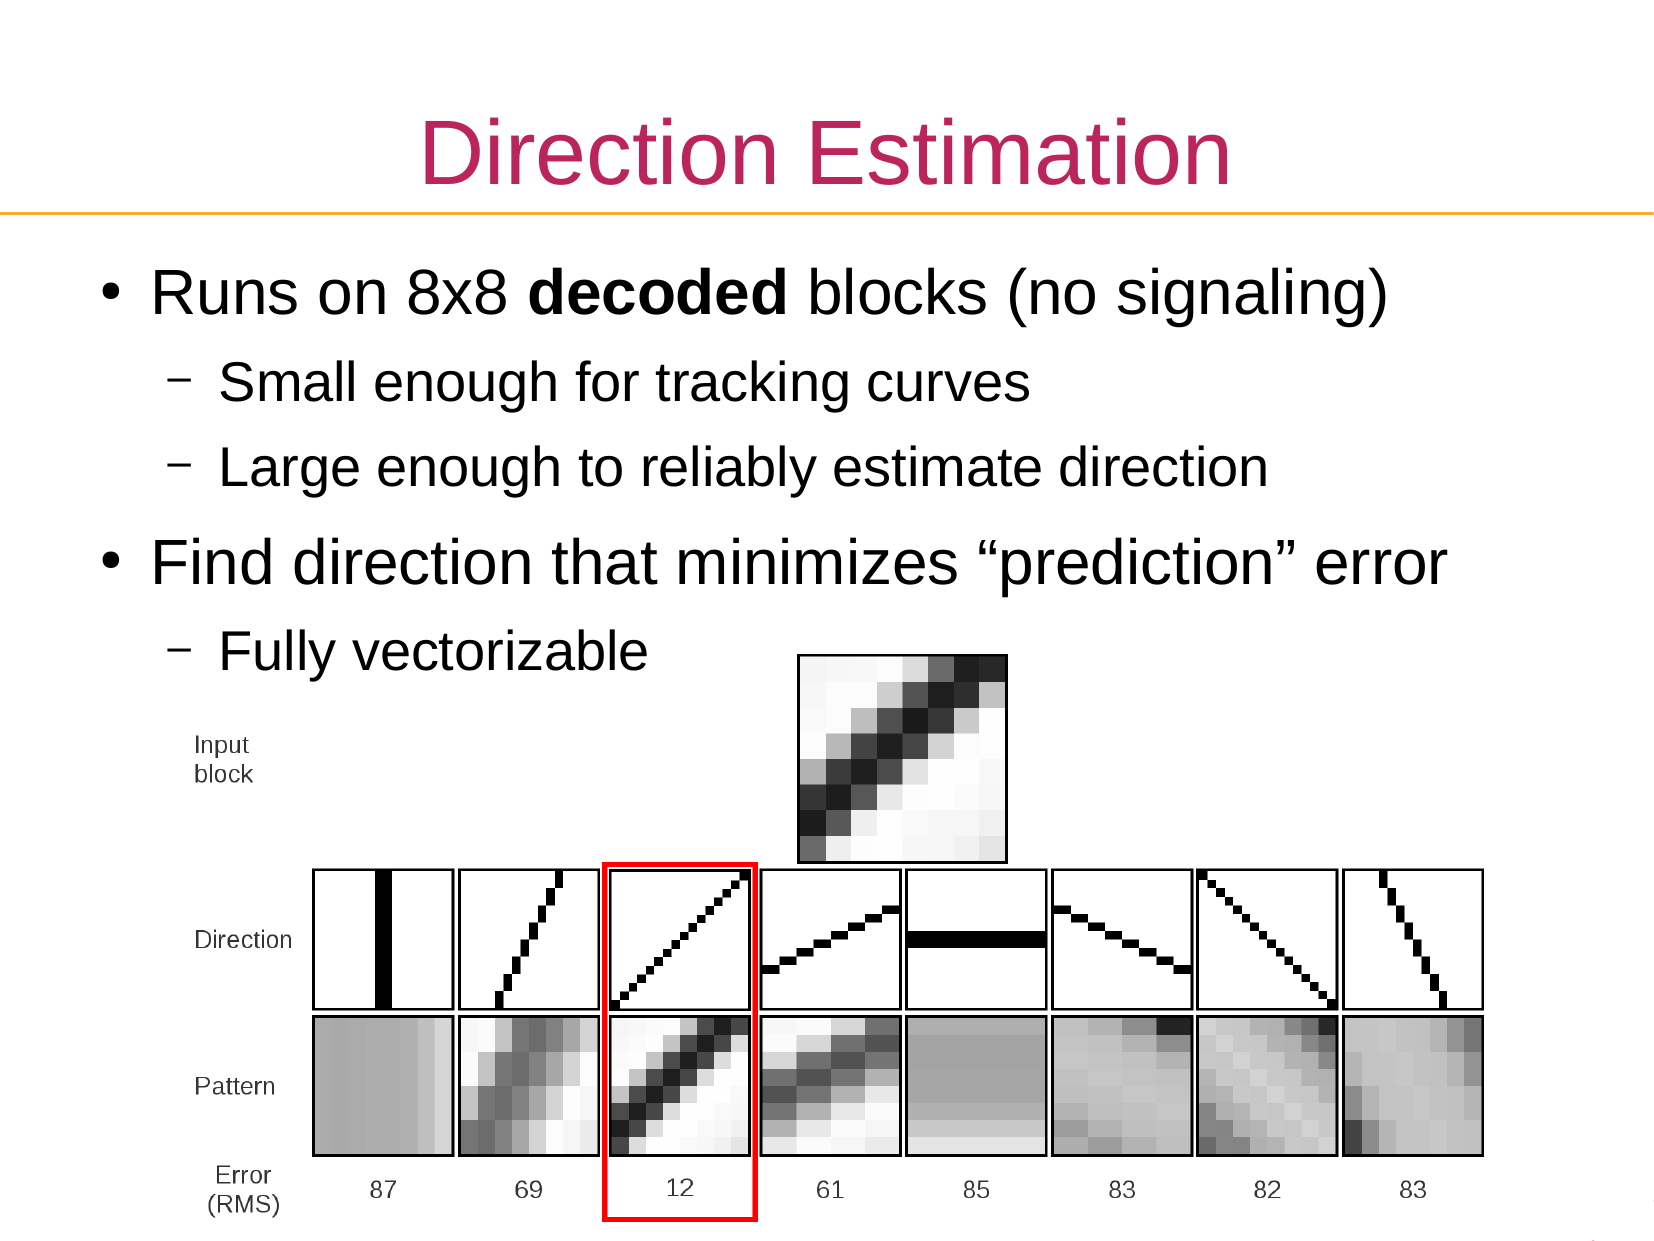

# Direction Estimation
Runs on 8x8 decoded blocks (no signaling)
Small enough for tracking curves
Large enough to reliably estimate direction
Find direction that minimizes “prediction” error
Fully vectorizable